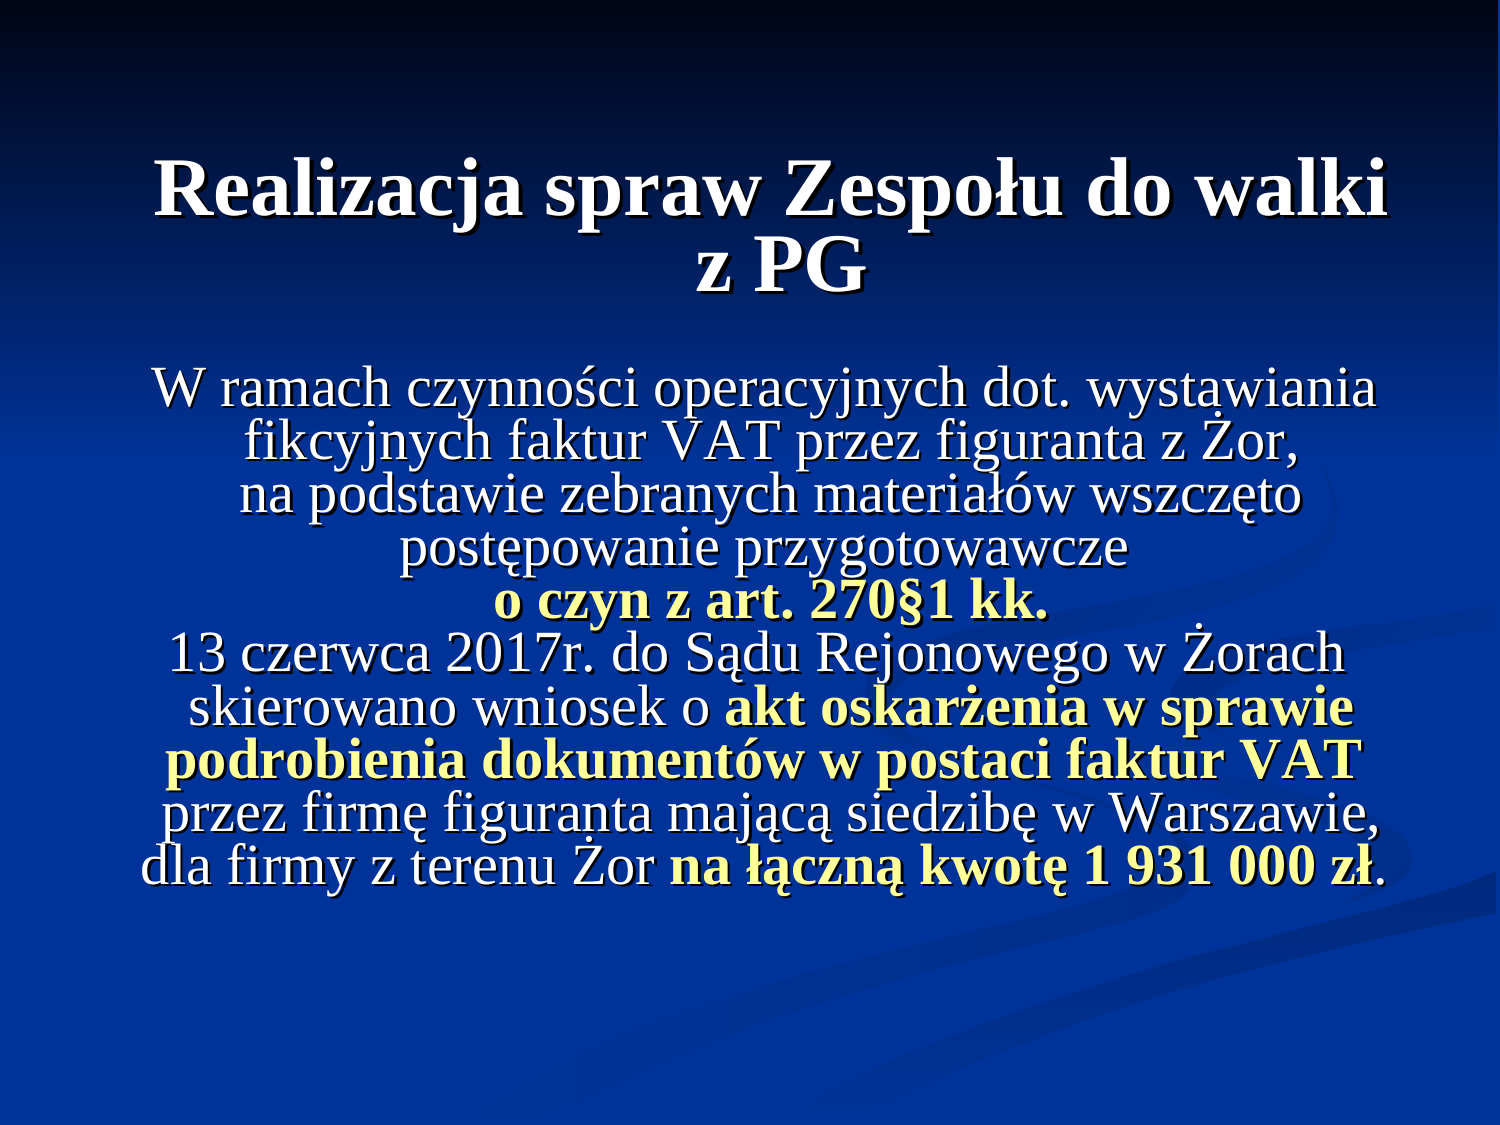

# Realizacja spraw Zespołu do walki z PG
W ramach czynności operacyjnych dot. wystawiania fikcyjnych faktur VAT przez figuranta z Żor,
na podstawie zebranych materiałów wszczęto postępowanie przygotowawcze
o czyn z art. 270§1 kk.
13 czerwca 2017r. do Sądu Rejonowego w Żorach skierowano wniosek o akt oskarżenia w sprawie podrobienia dokumentów w postaci faktur VAT przez firmę figuranta mającą siedzibę w Warszawie, dla firmy z terenu Żor na łączną kwotę 1 931 000 zł.